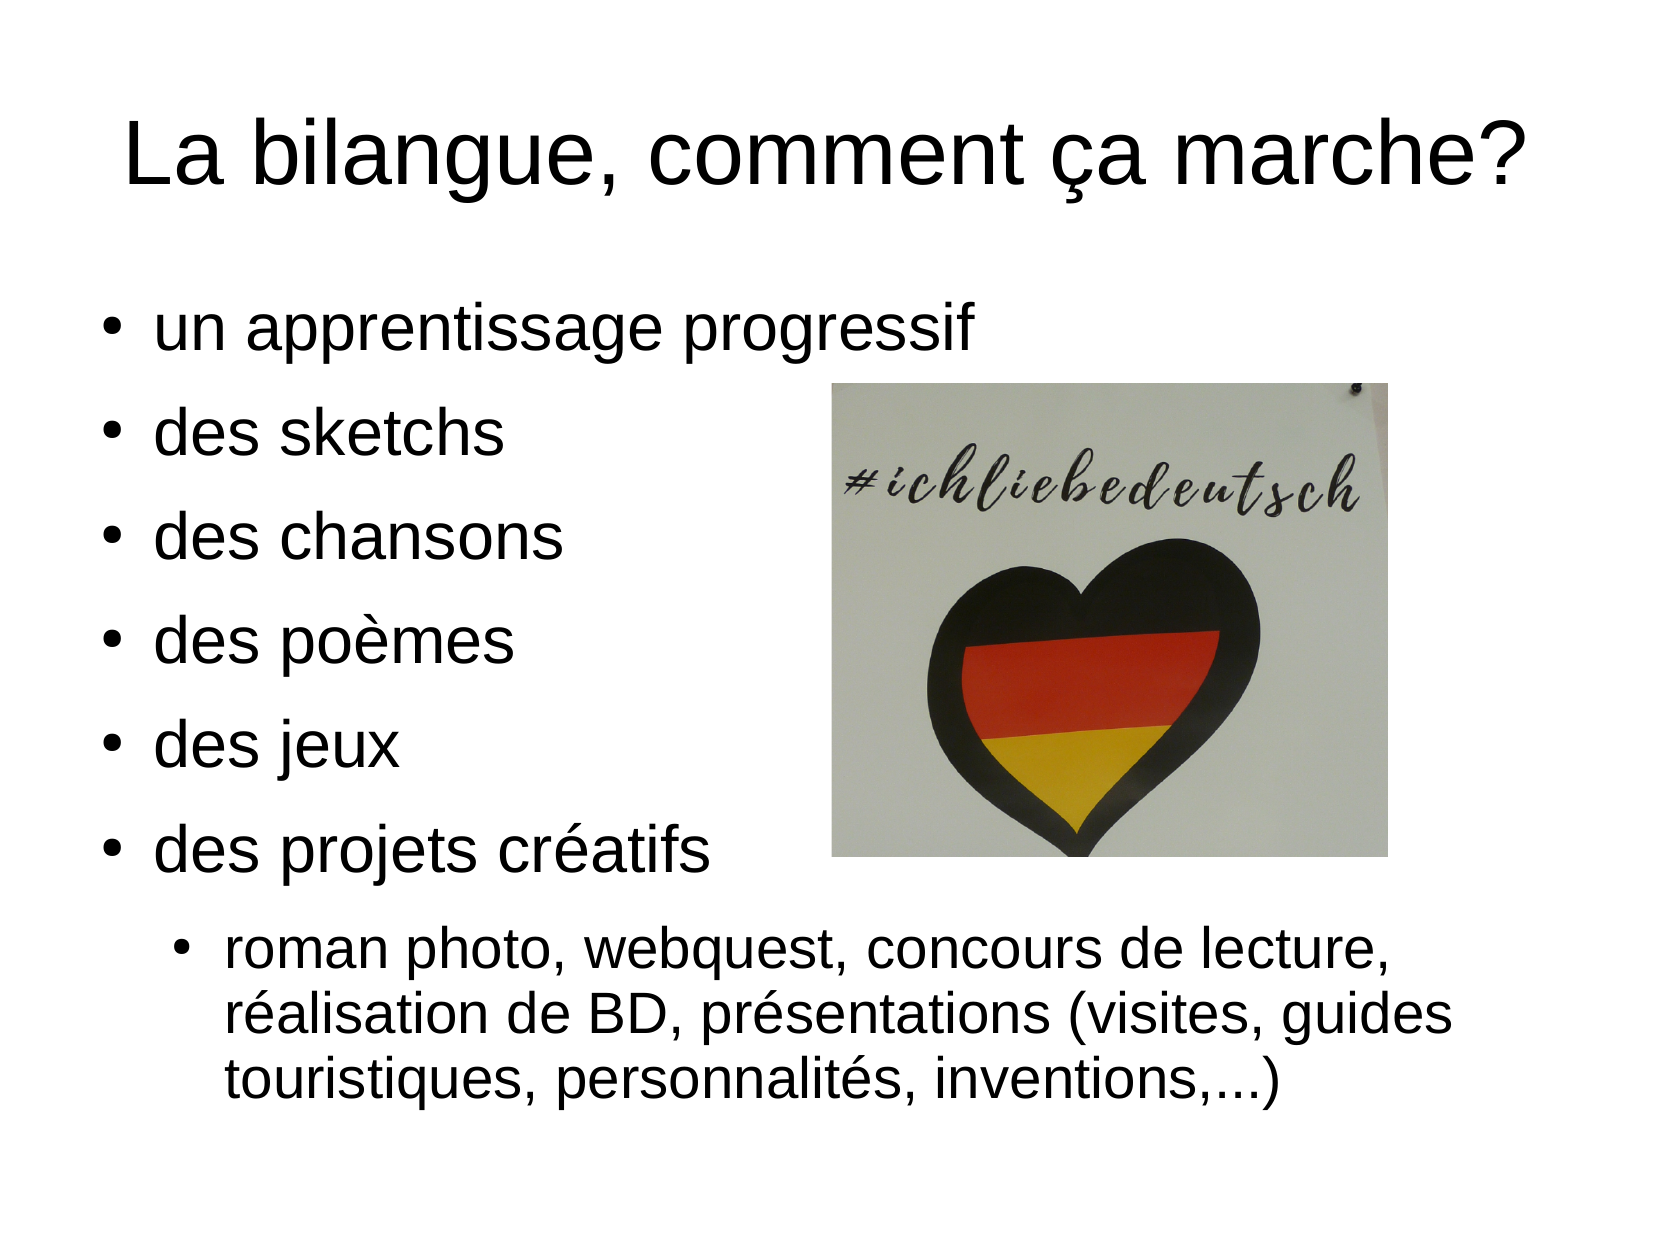

# La bilangue, comment ça marche?
un apprentissage progressif
des sketchs
des chansons
des poèmes
des jeux
des projets créatifs
roman photo, webquest, concours de lecture, réalisation de BD, présentations (visites, guides touristiques, personnalités, inventions,...)